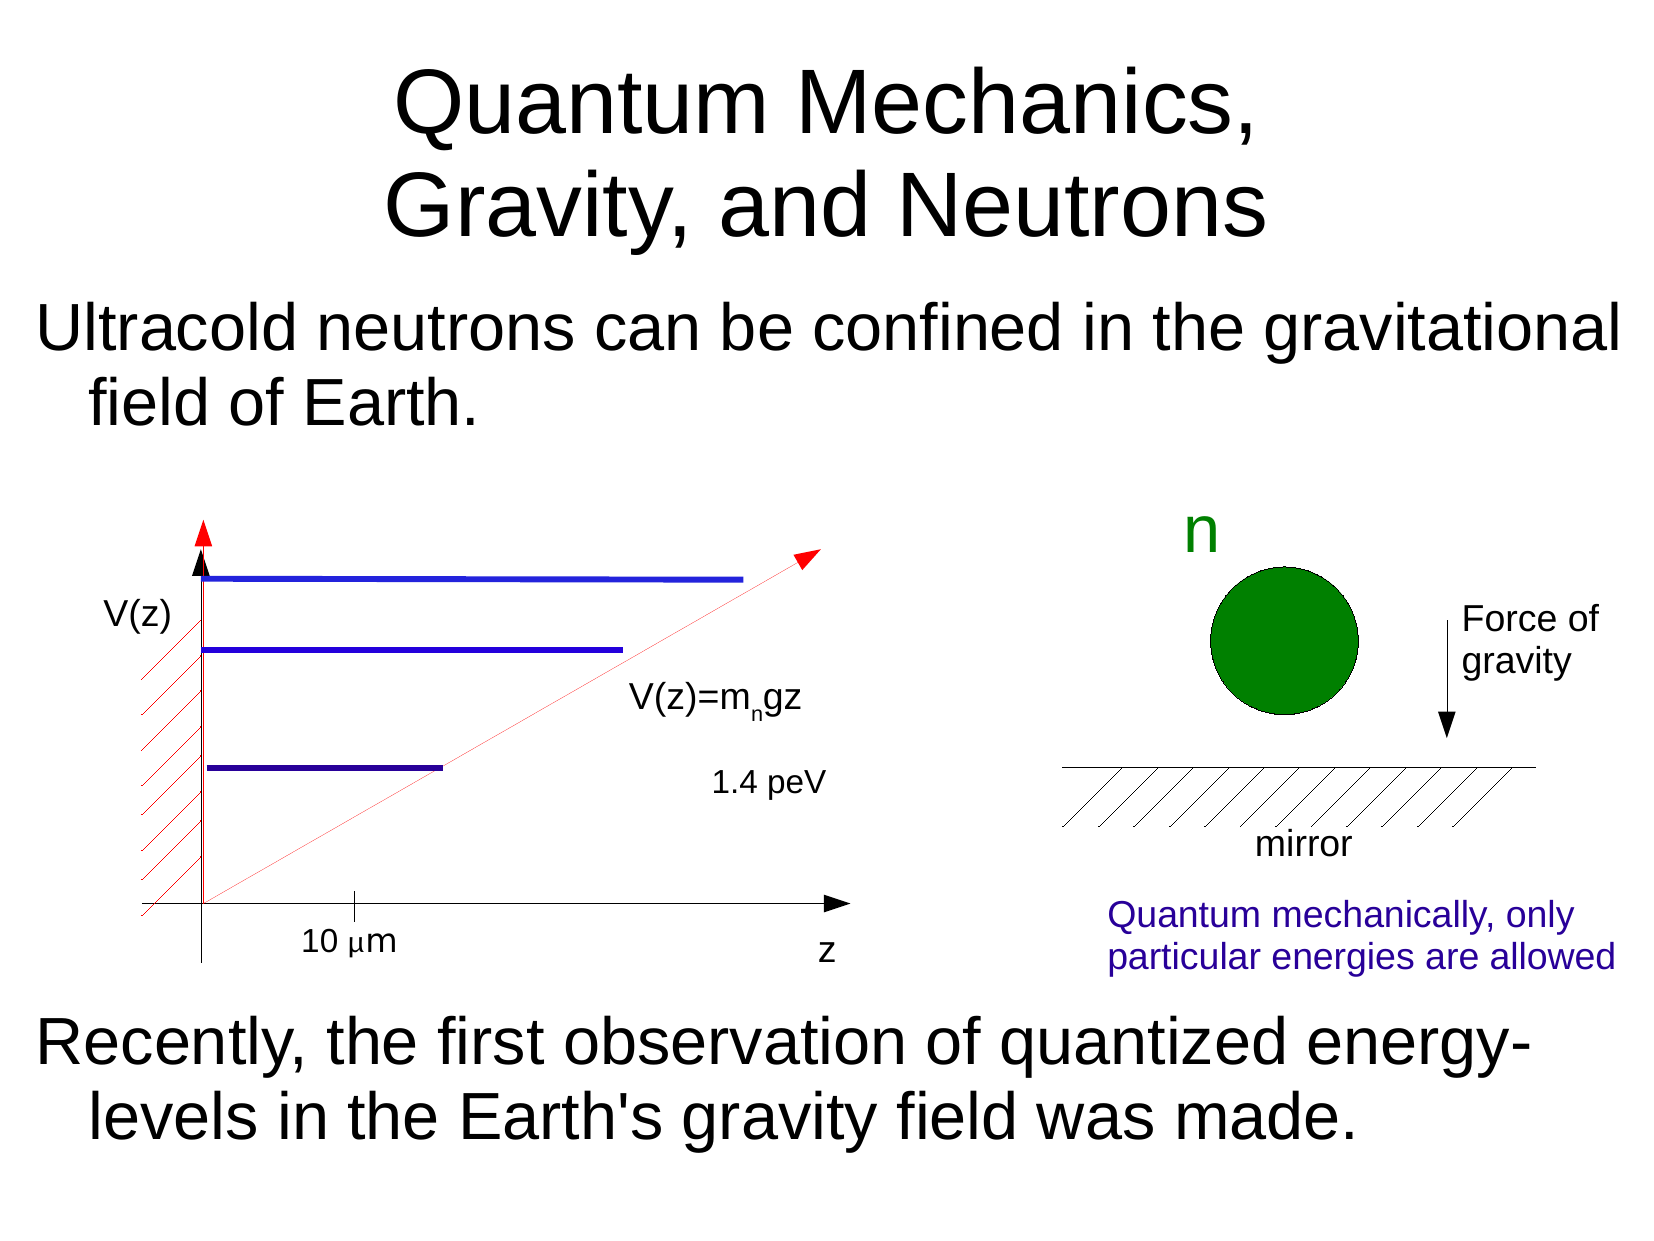

# Quantum Mechanics, Gravity, and Neutrons
Ultracold neutrons can be confined in the gravitational field of Earth.
n
V(z)
Force of
gravity
V(z)=mngz
1.4 peV
mirror
Quantum mechanically, only
particular energies are allowed
10 m
z
Recently, the first observation of quantized energy-levels in the Earth's gravity field was made.